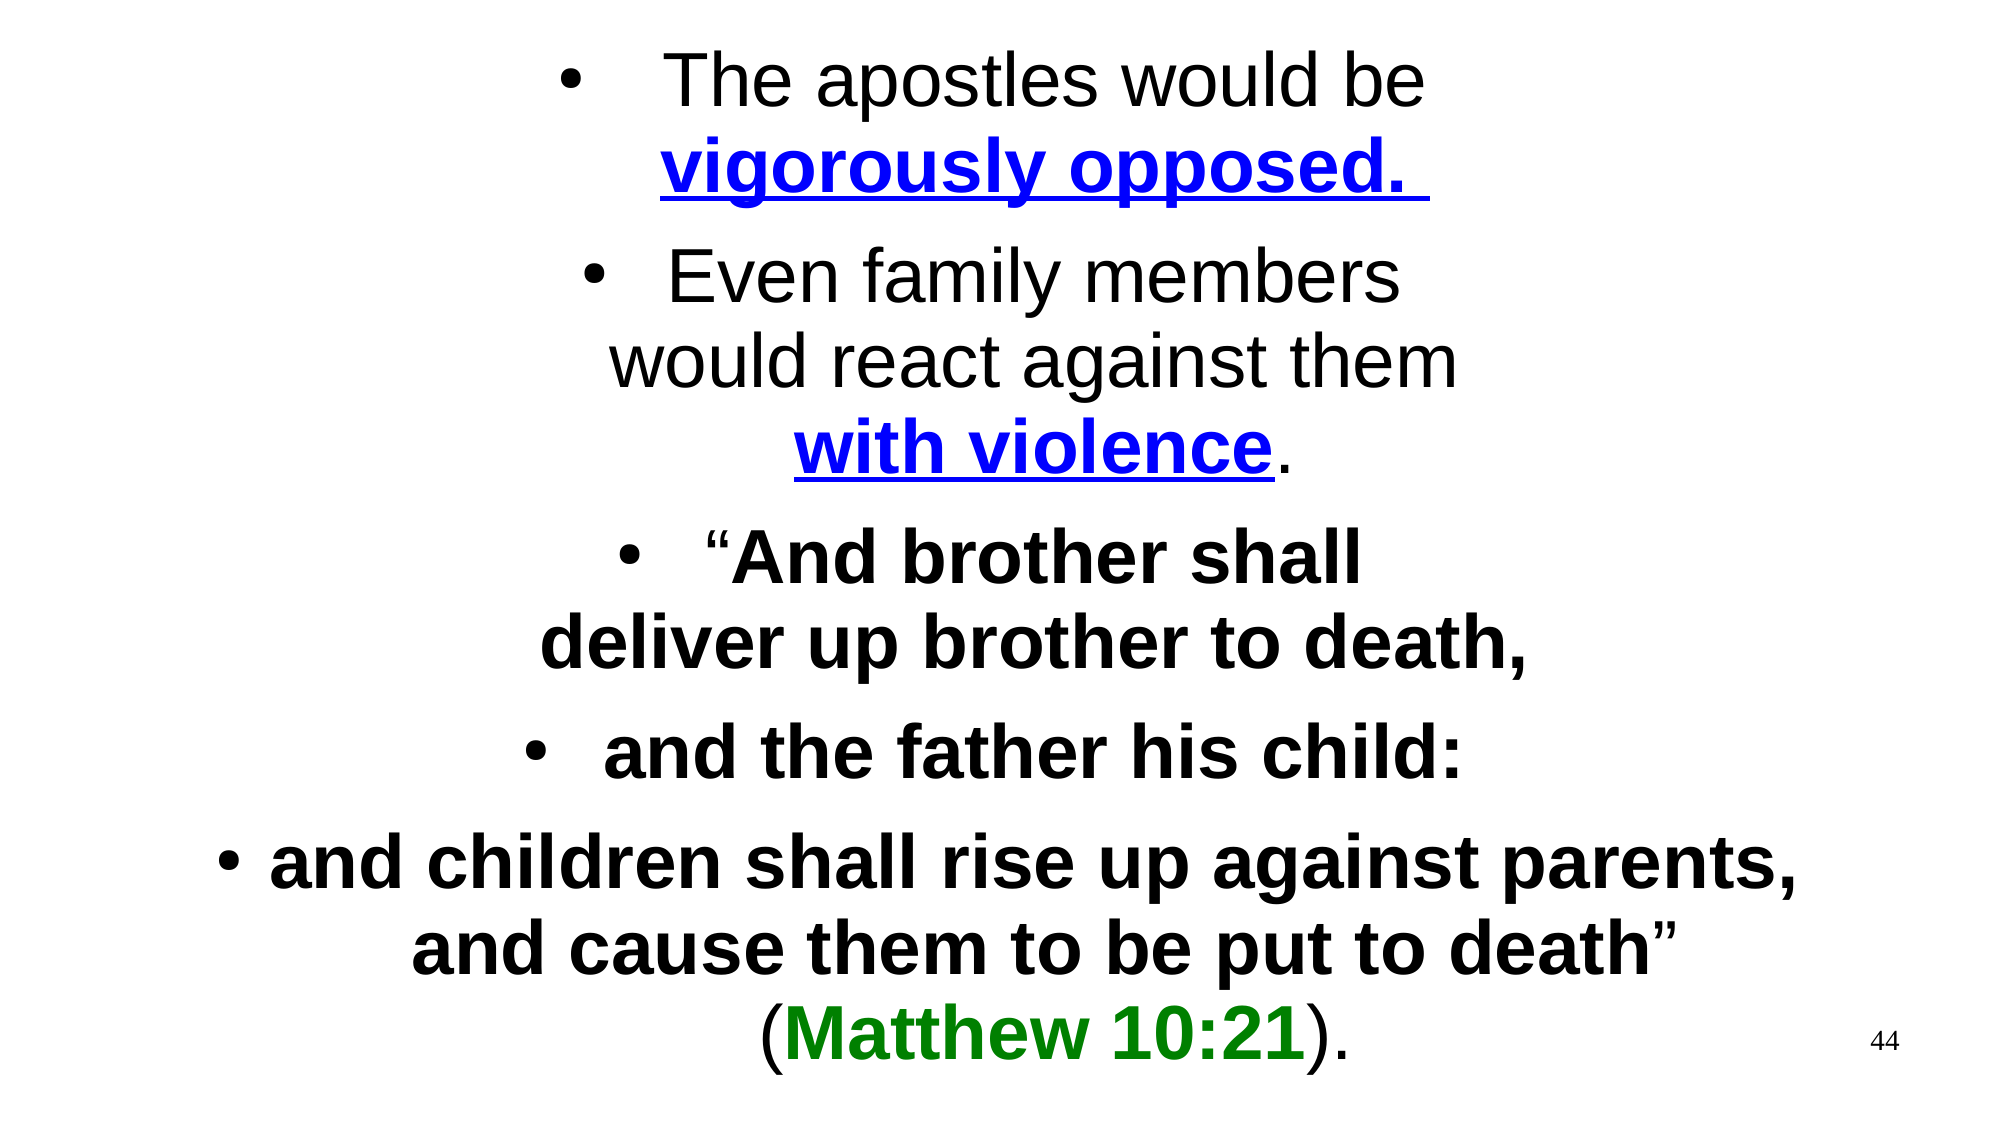

# The apostles would be vigorously opposed.
Even family members
would react against them
with violence.
“And brother shall
deliver up brother to death,
and the father his child:
and children shall rise up against parents,
and cause them to be put to death”
 (Matthew 10:21).
44